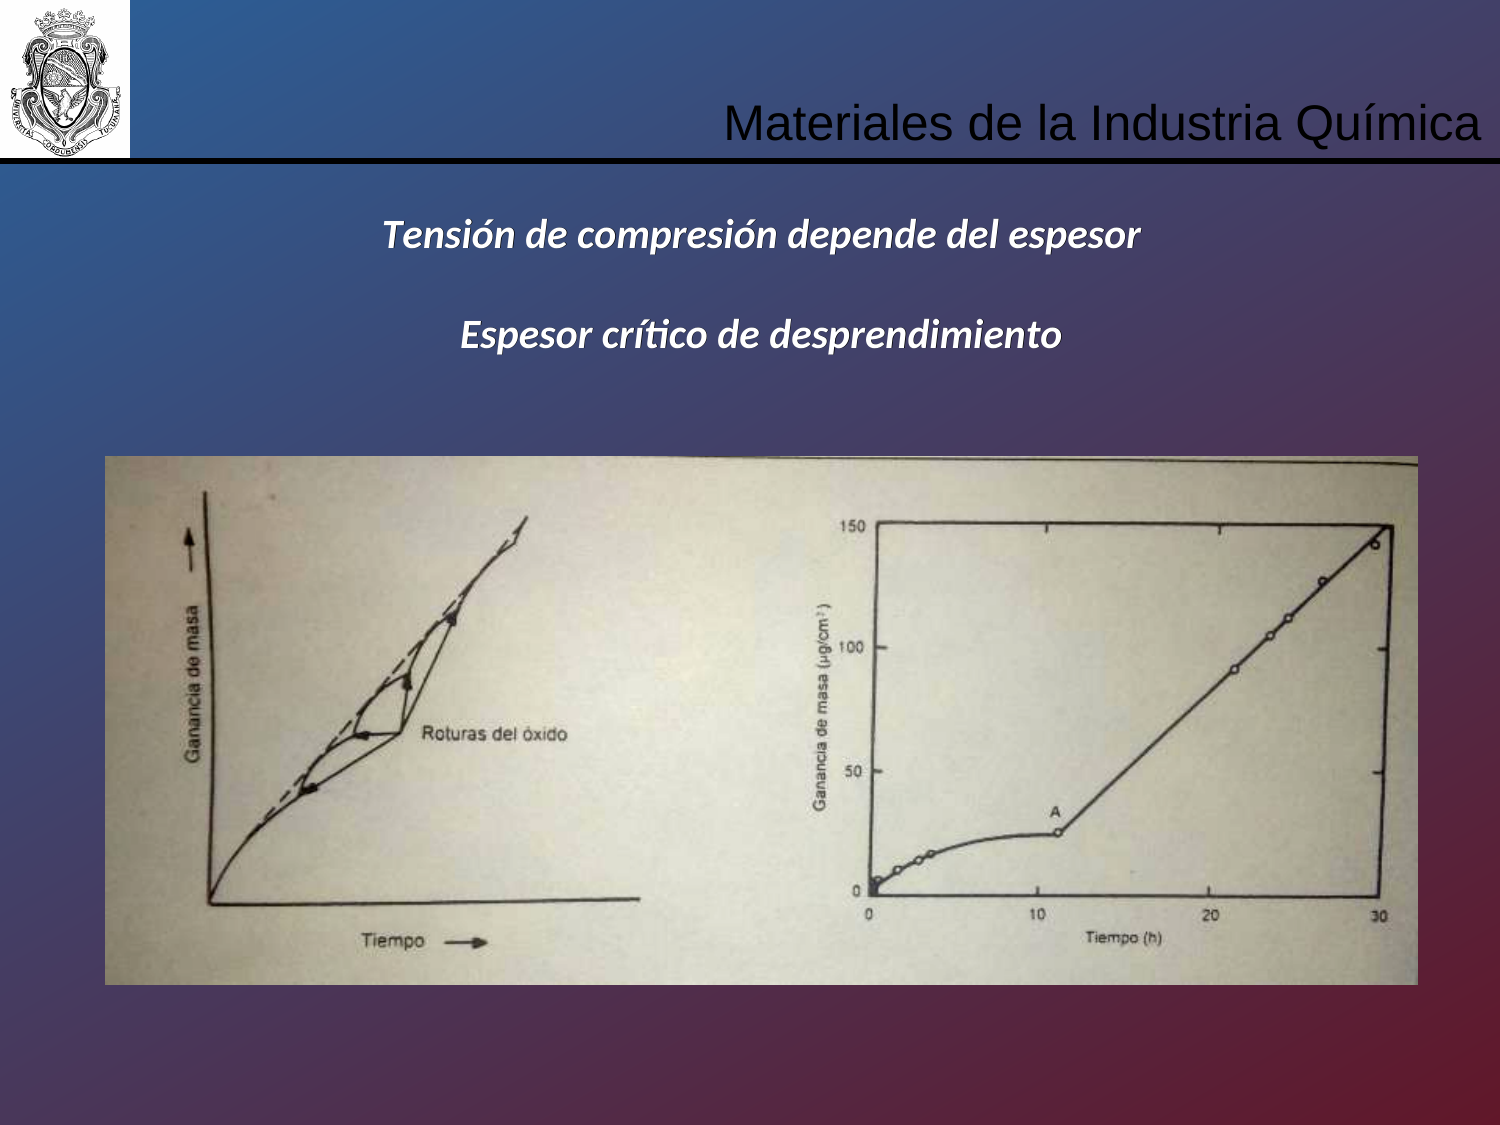

Materiales de la Industria Química
Tensión de compresión depende del espesor
Espesor crítico de desprendimiento